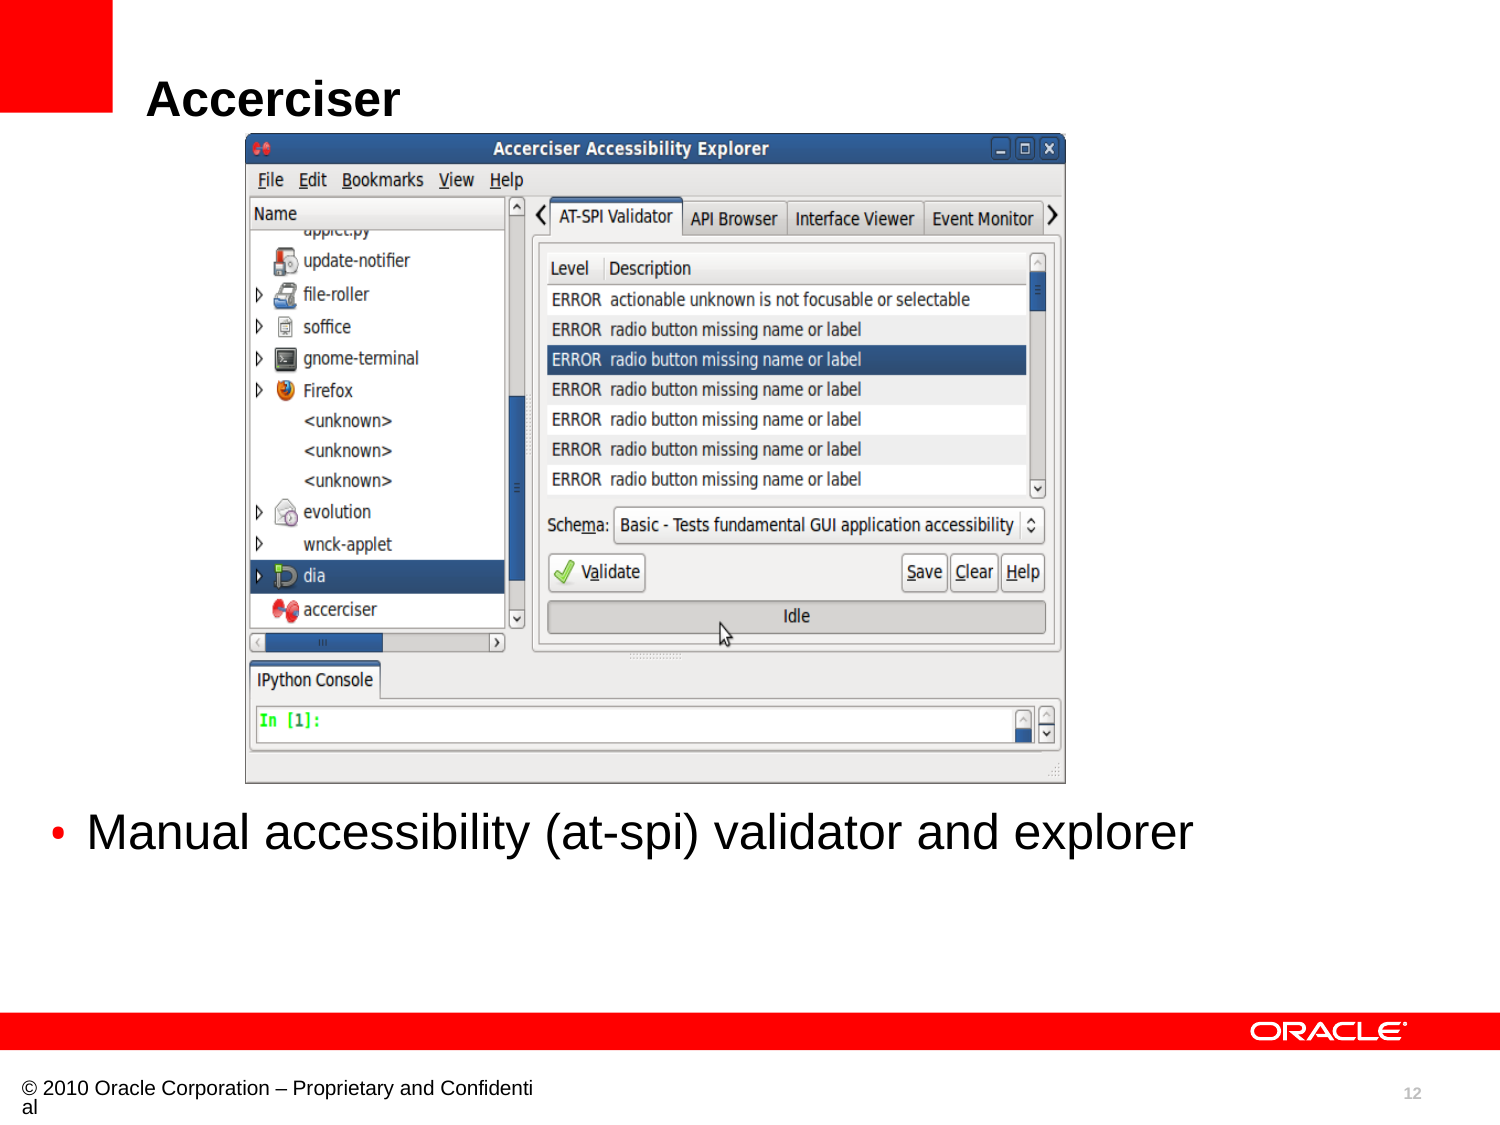

# Accerciser
Manual accessibility (at-spi) validator and explorer
© 2010 Oracle Corporation – Proprietary and Confidential